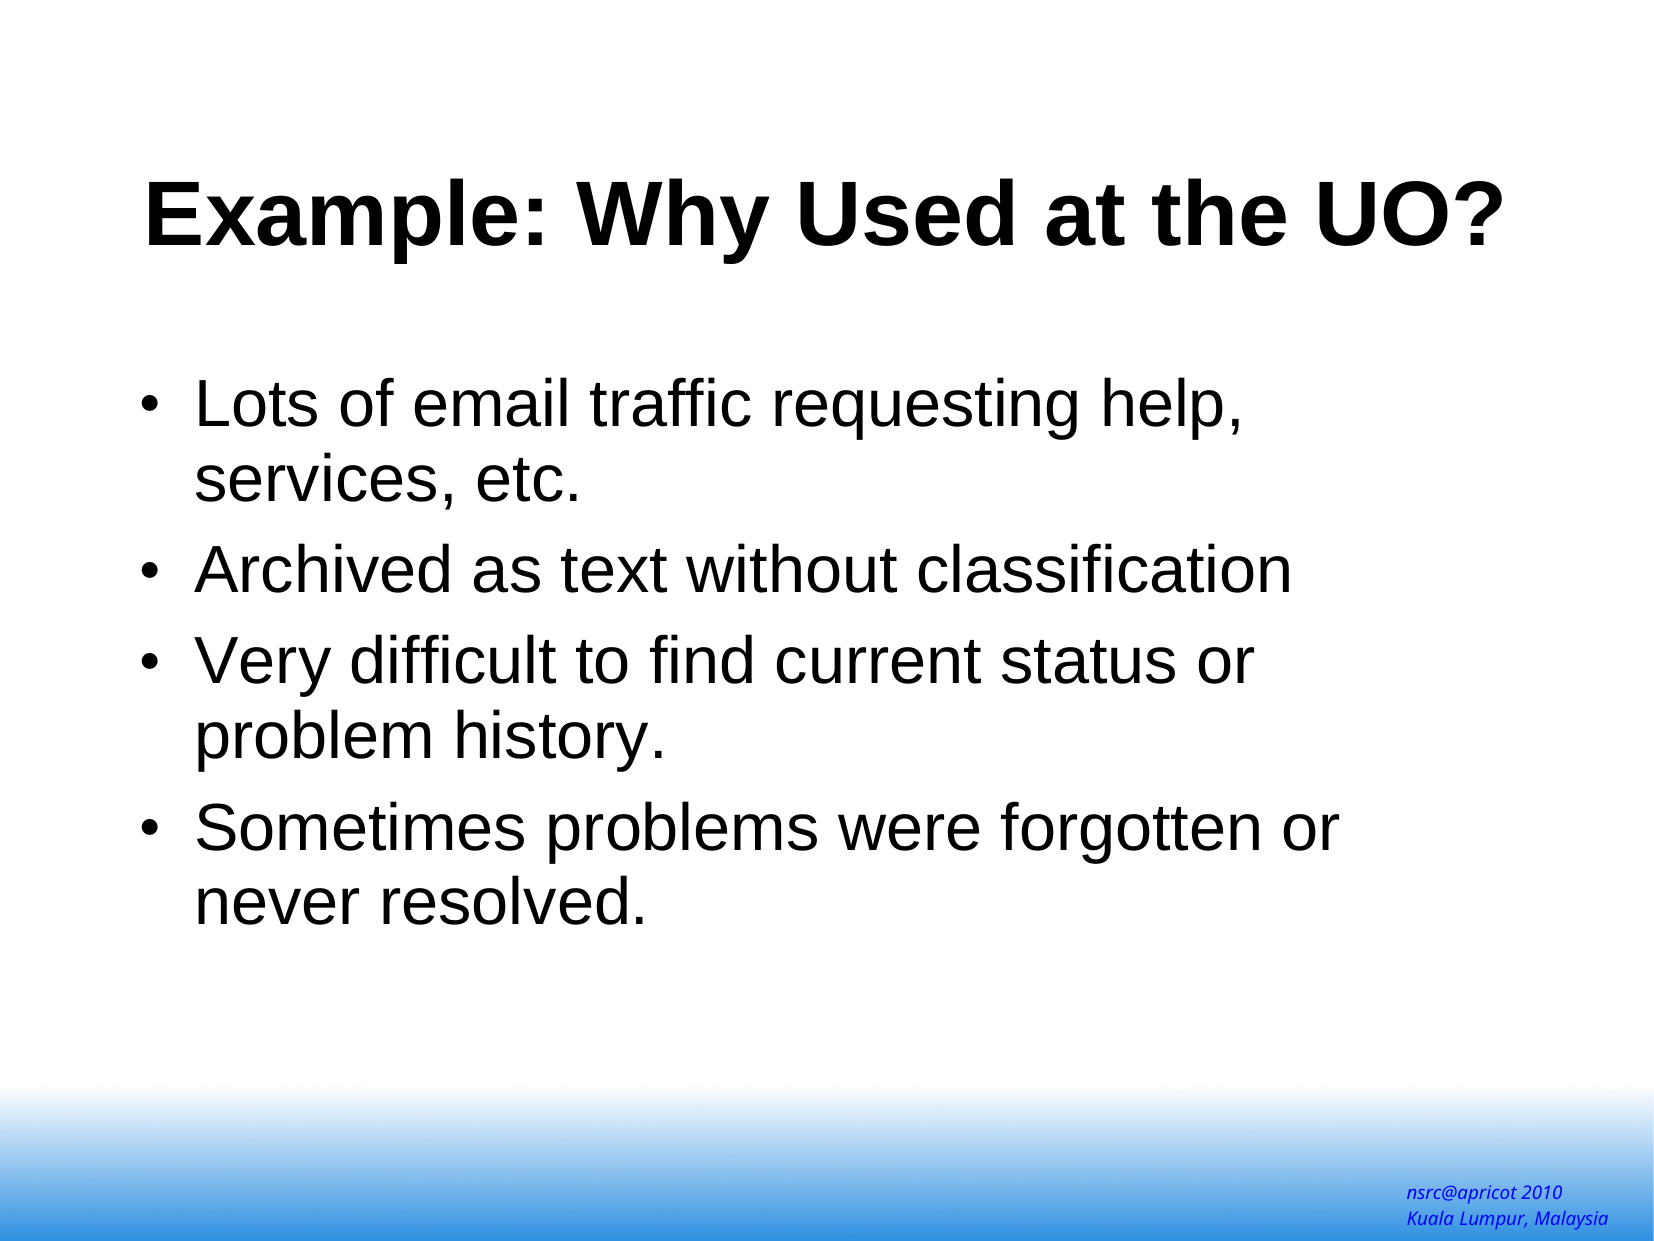

# Example: Why Used at the UO?
Lots of email traffic requesting help, services, etc.
Archived as text without classification
Very difficult to find current status or problem history.
Sometimes problems were forgotten or never resolved.